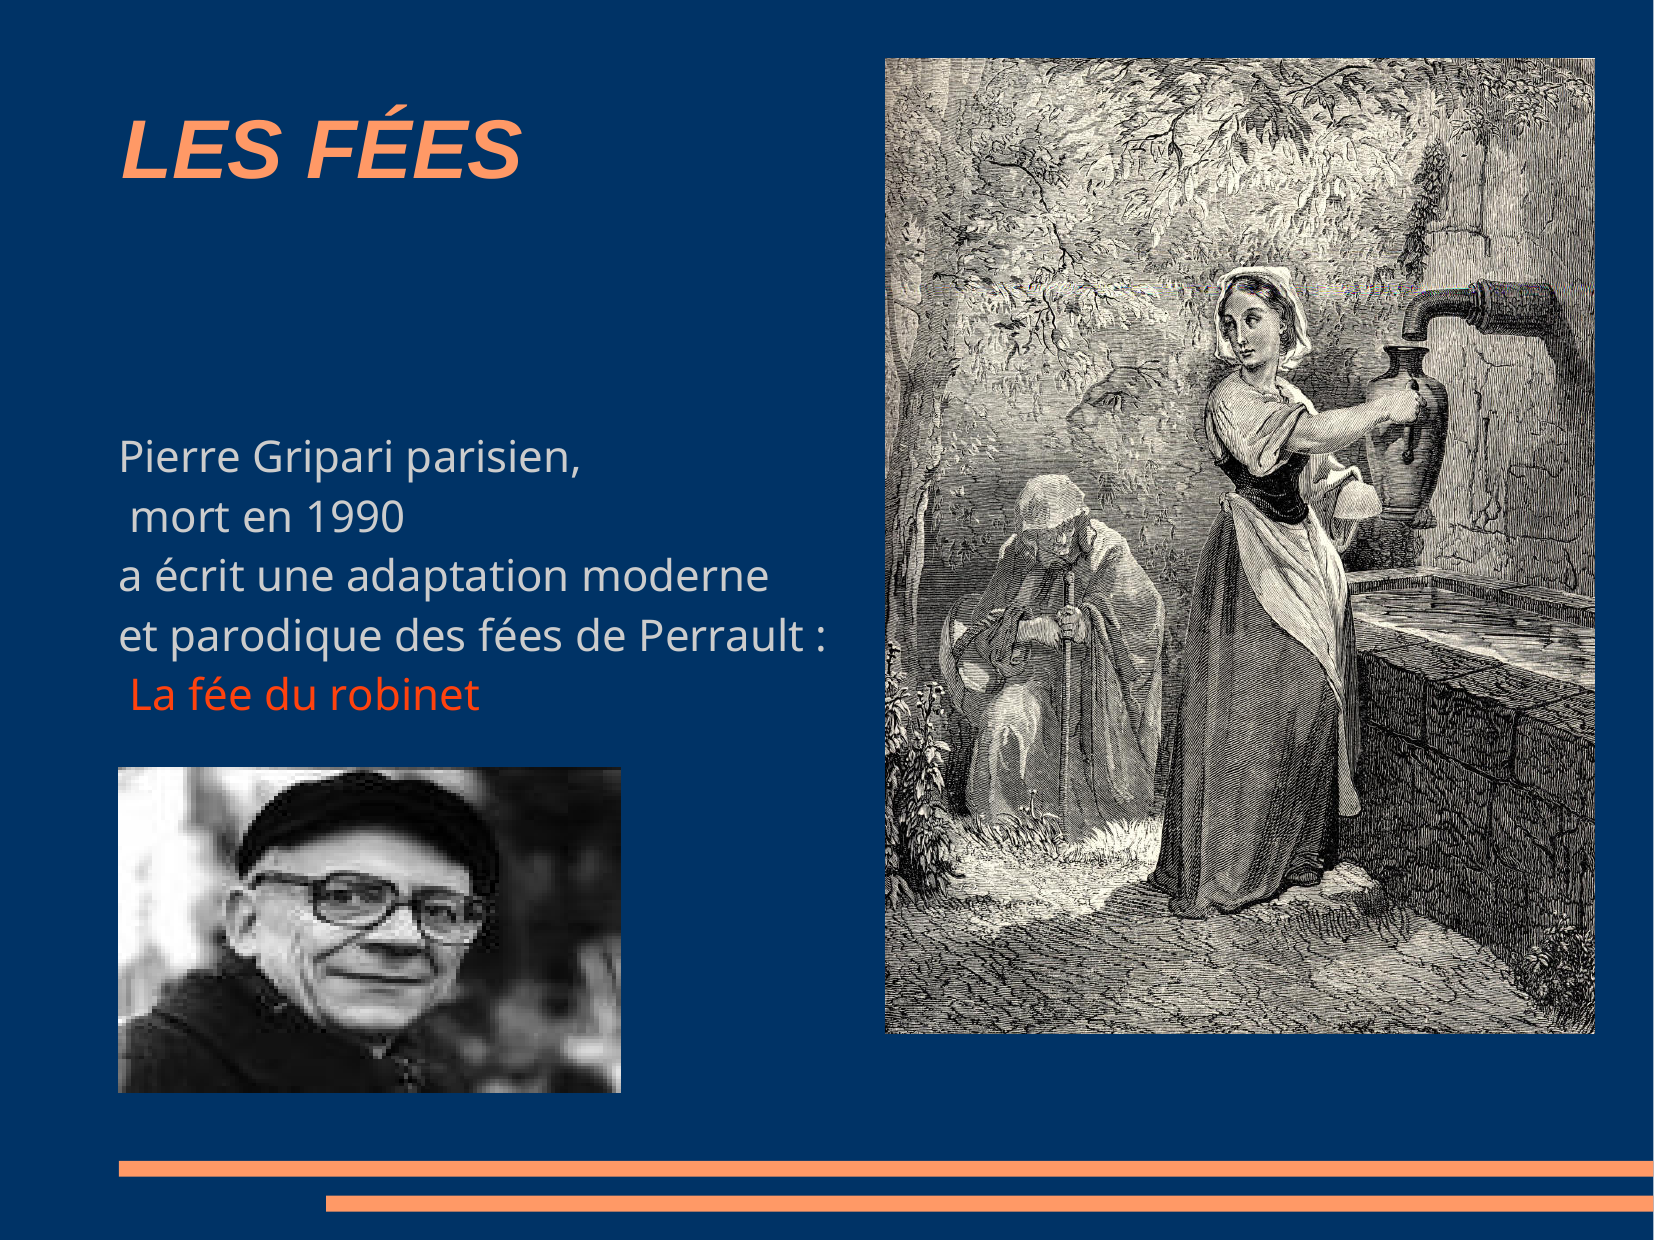

# LES FÉES
Pierre Gripari parisien,
 mort en 1990
a écrit une adaptation moderne
et parodique des fées de Perrault :
 La fée du robinet